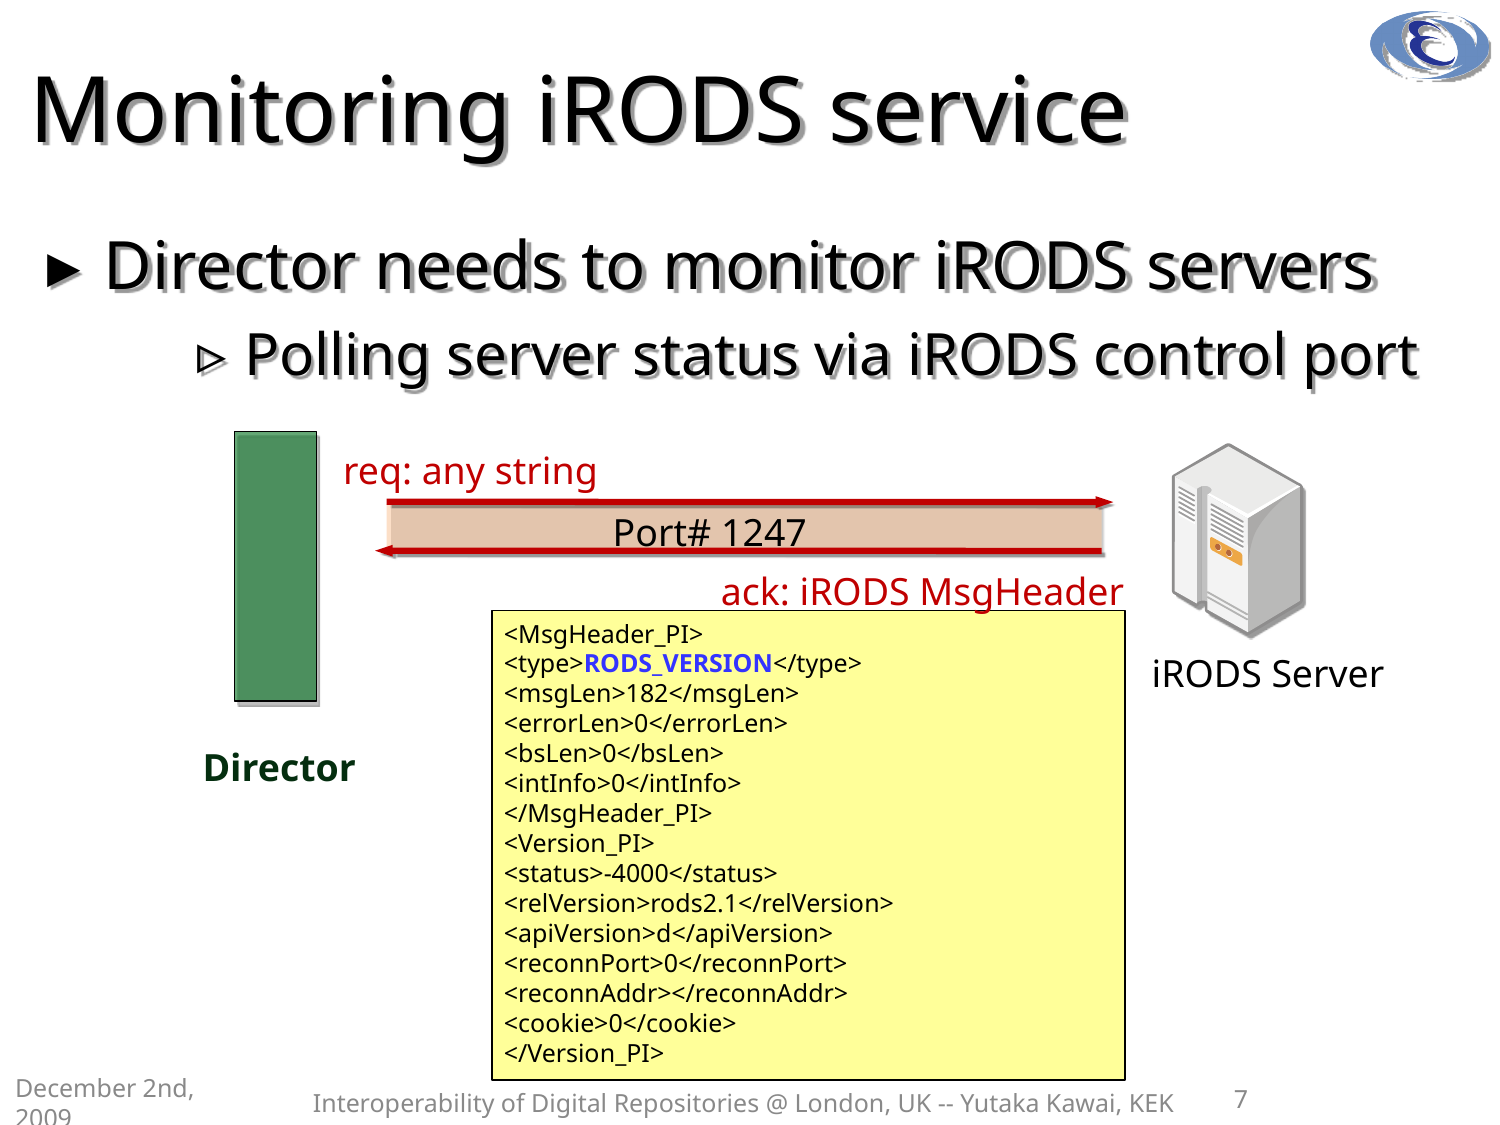

# Monitoring iRODS service
Director needs to monitor iRODS servers
Polling server status via iRODS control port
req: any string
Port# 1247
ack: iRODS MsgHeader
<MsgHeader_PI>
<type>RODS_VERSION</type>
<msgLen>182</msgLen>
<errorLen>0</errorLen>
<bsLen>0</bsLen>
<intInfo>0</intInfo>
</MsgHeader_PI>
<Version_PI>
<status>-4000</status>
<relVersion>rods2.1</relVersion>
<apiVersion>d</apiVersion>
<reconnPort>0</reconnPort>
<reconnAddr></reconnAddr>
<cookie>0</cookie>
</Version_PI>
iRODS Server
Director
December 2nd, 2009
Interoperability of Digital Repositories @ London, UK -- Yutaka Kawai, KEK
7